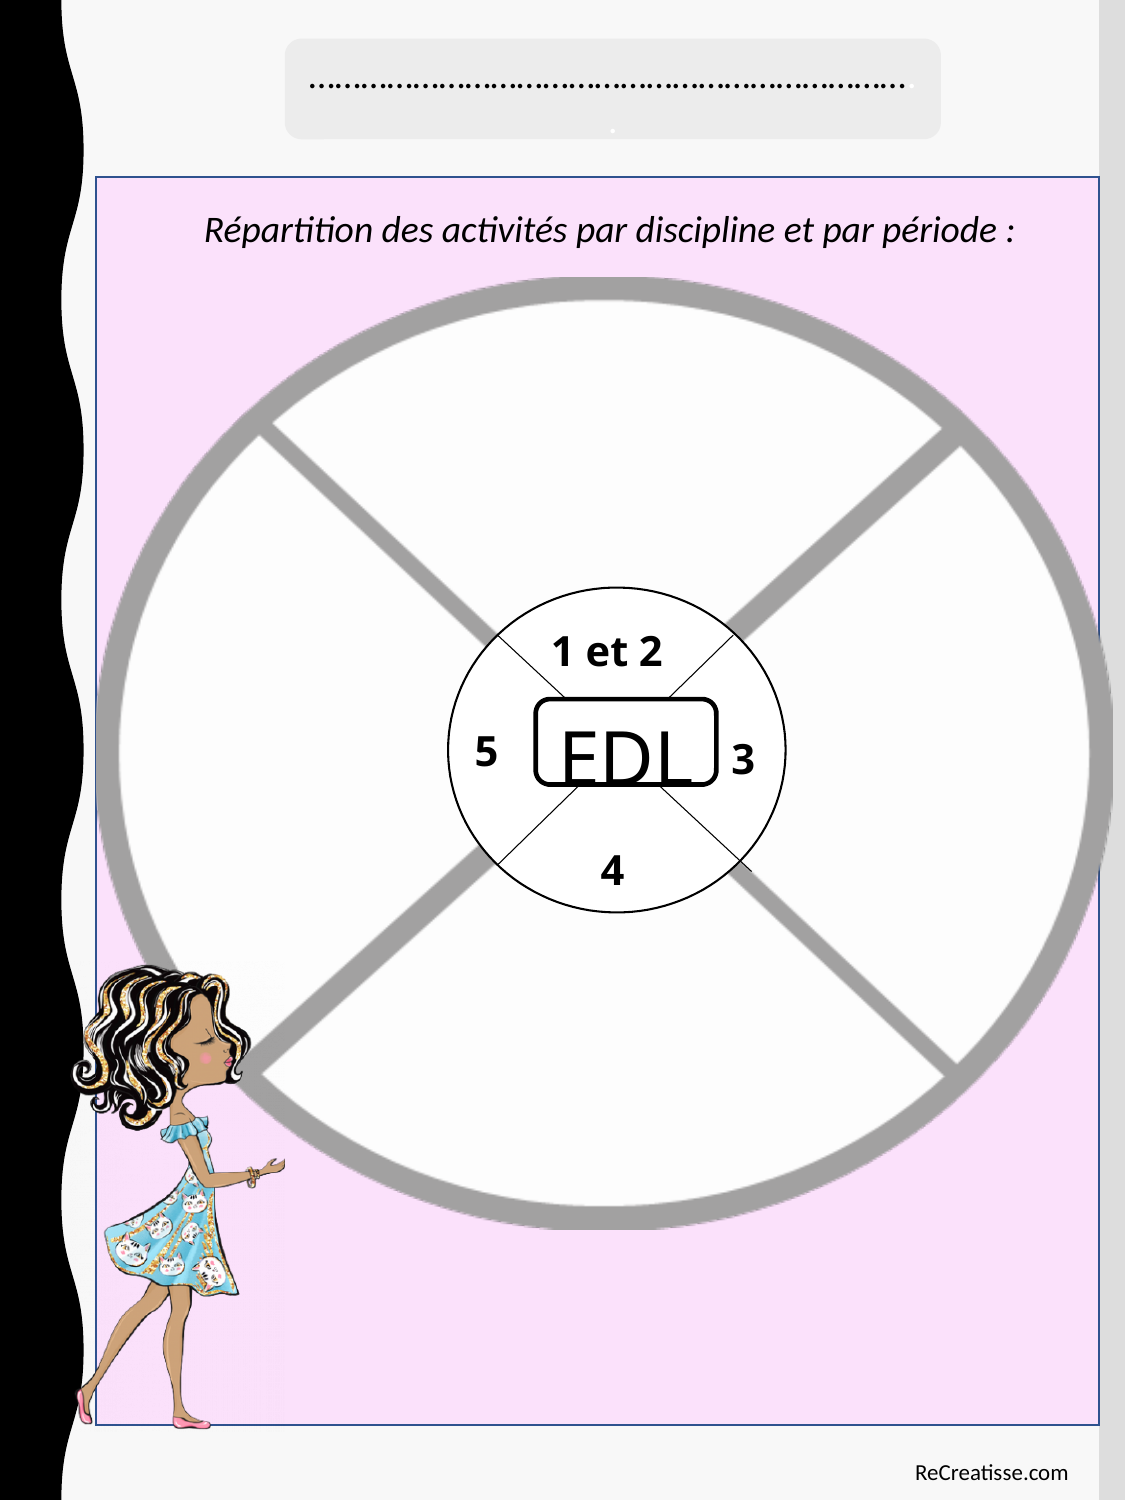

……………………………………………………………..
Répartition des activités par discipline et par période :
1 et 2
EDL
5
3
4
ReCreatisse.com